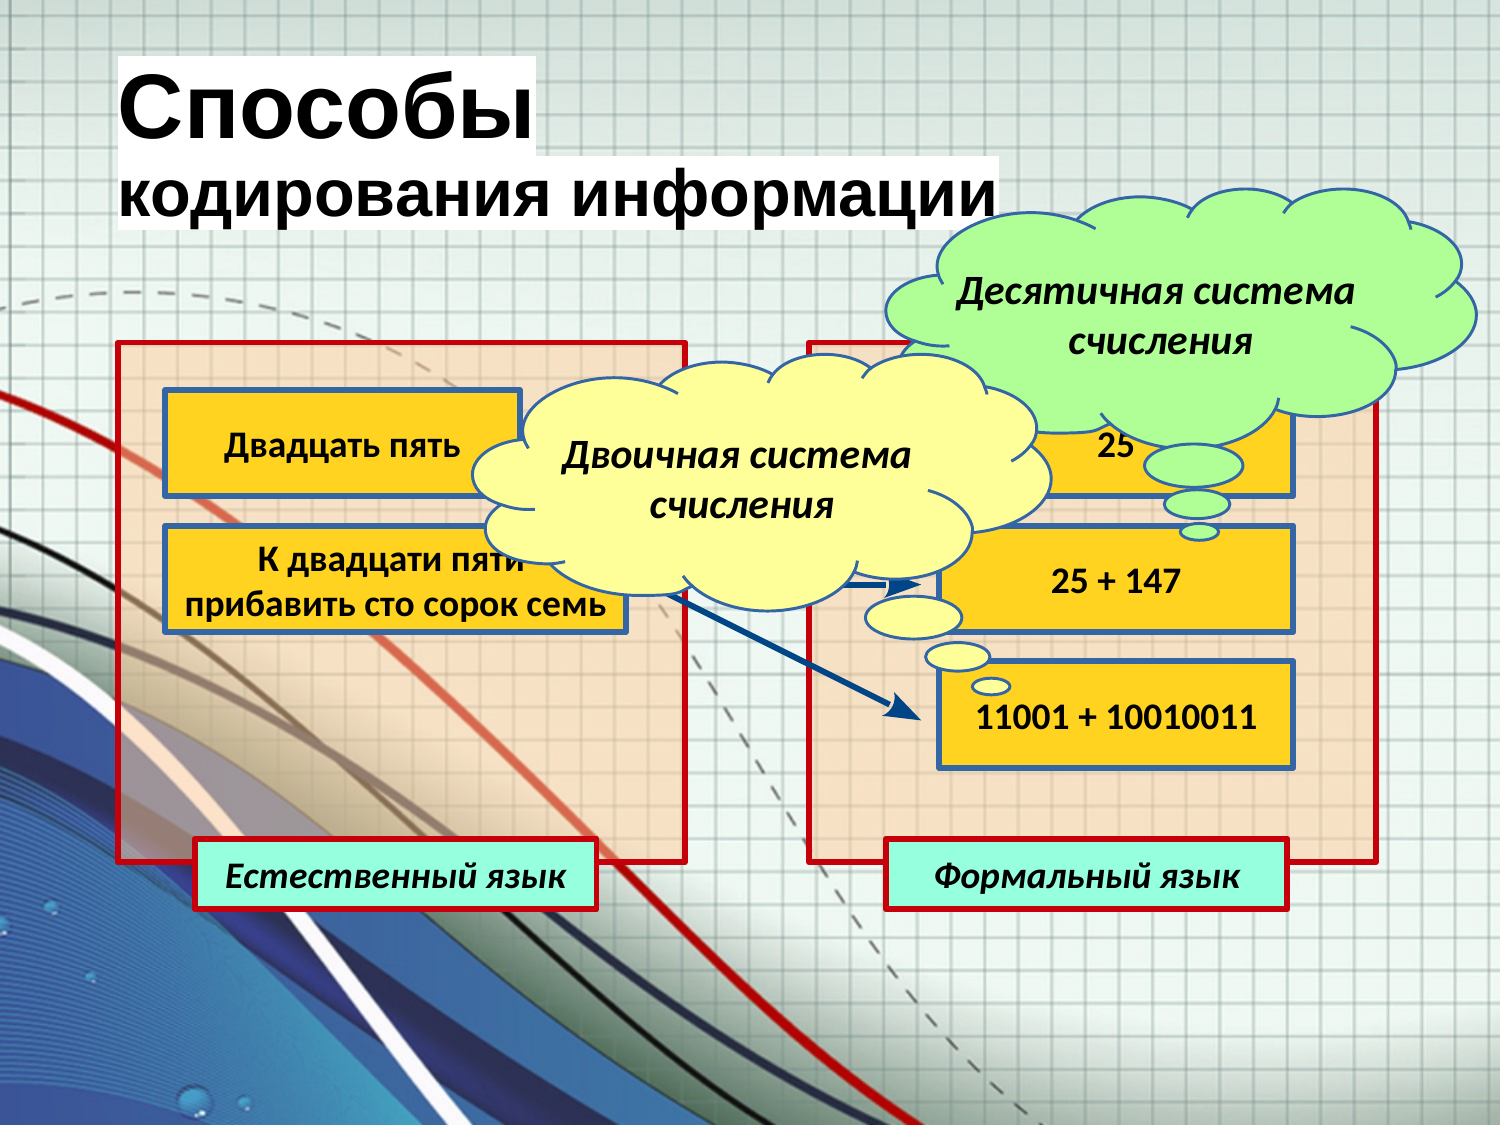

Способы
кодирования информации
Десятичная система
счисления
#
Естественный язык
Формальный язык
Двоичная система
счисления
Двадцать пять
25
К двадцати пяти
прибавить сто сорок семь
25 + 147
11001 + 10010011